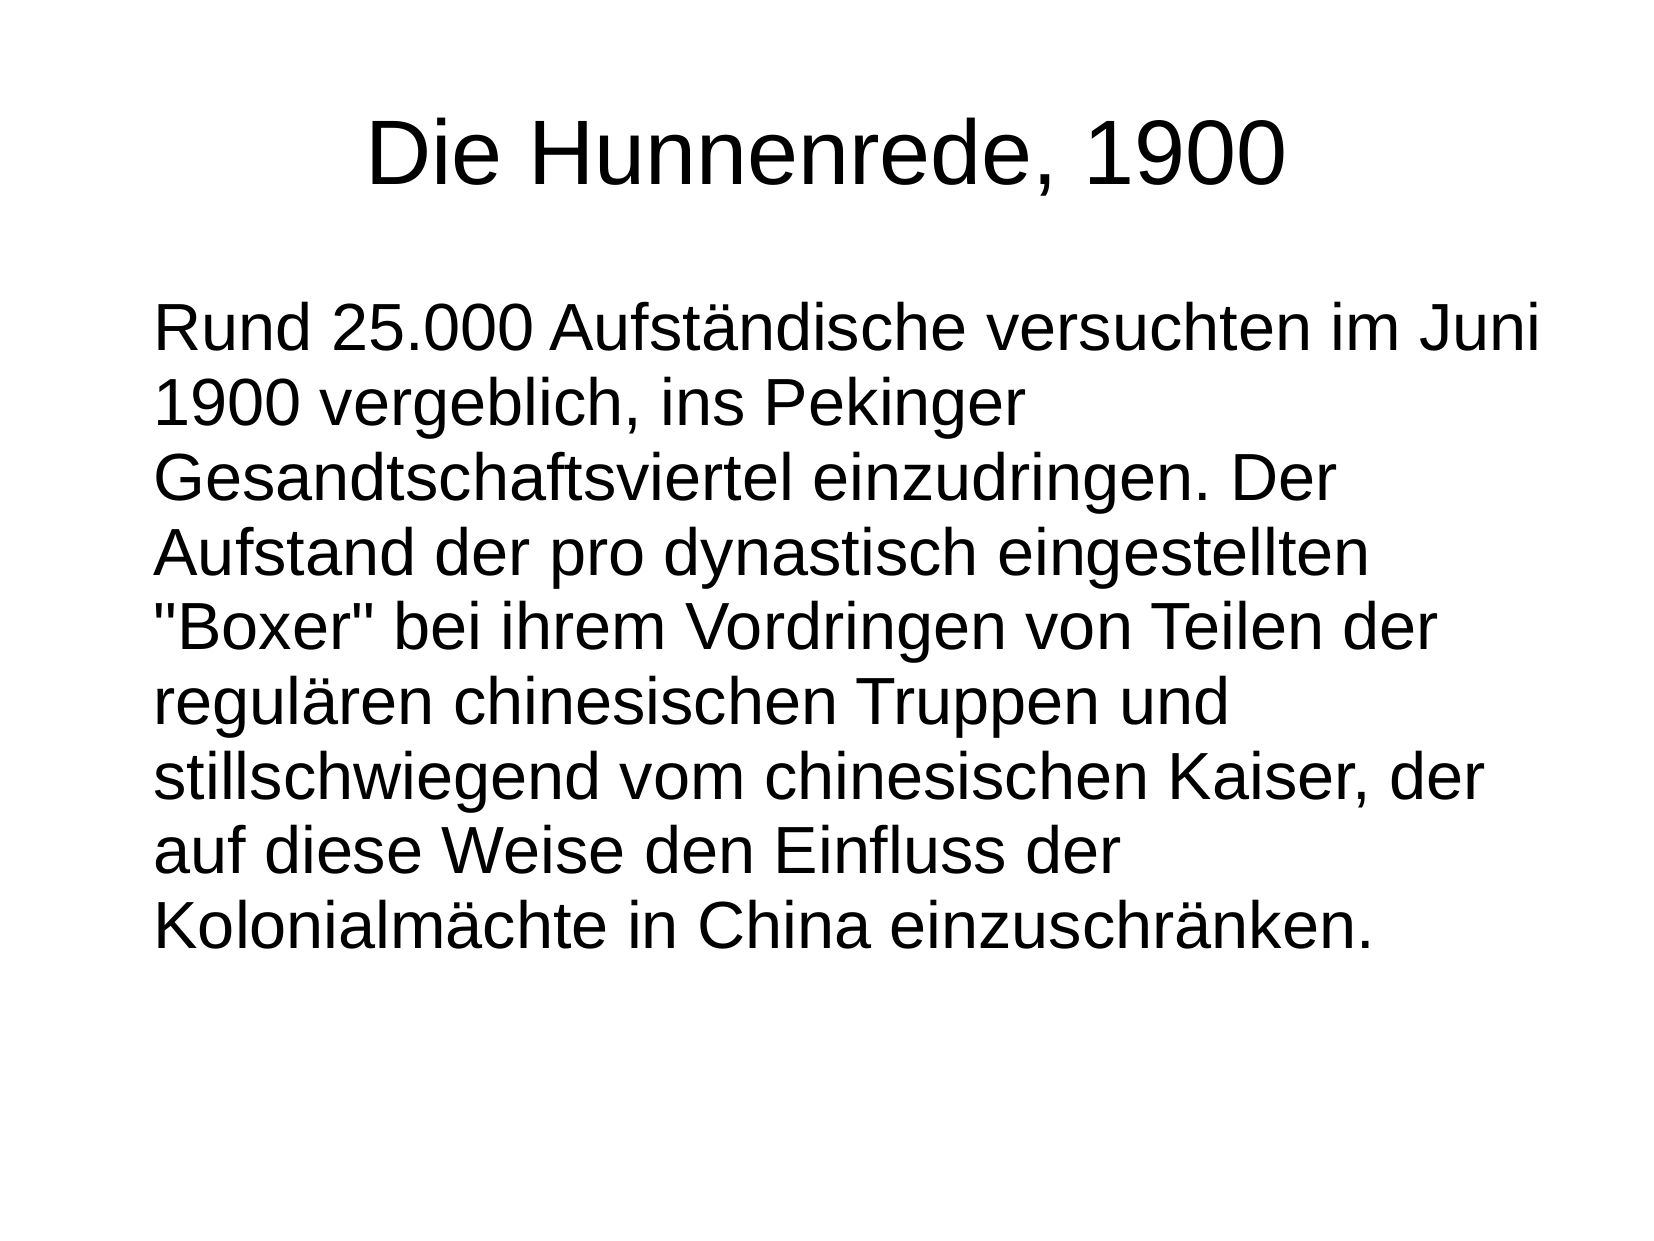

# Die Hunnenrede, 1900
Rund 25.000 Aufständische versuchten im Juni 1900 vergeblich, ins Pekinger Gesandtschaftsviertel einzudringen. Der Aufstand der pro dynastisch eingestellten "Boxer" bei ihrem Vordringen von Teilen der regulären chinesischen Truppen und stillschwiegend vom chinesischen Kaiser, der auf diese Weise den Einfluss der Kolonialmächte in China einzuschränken.